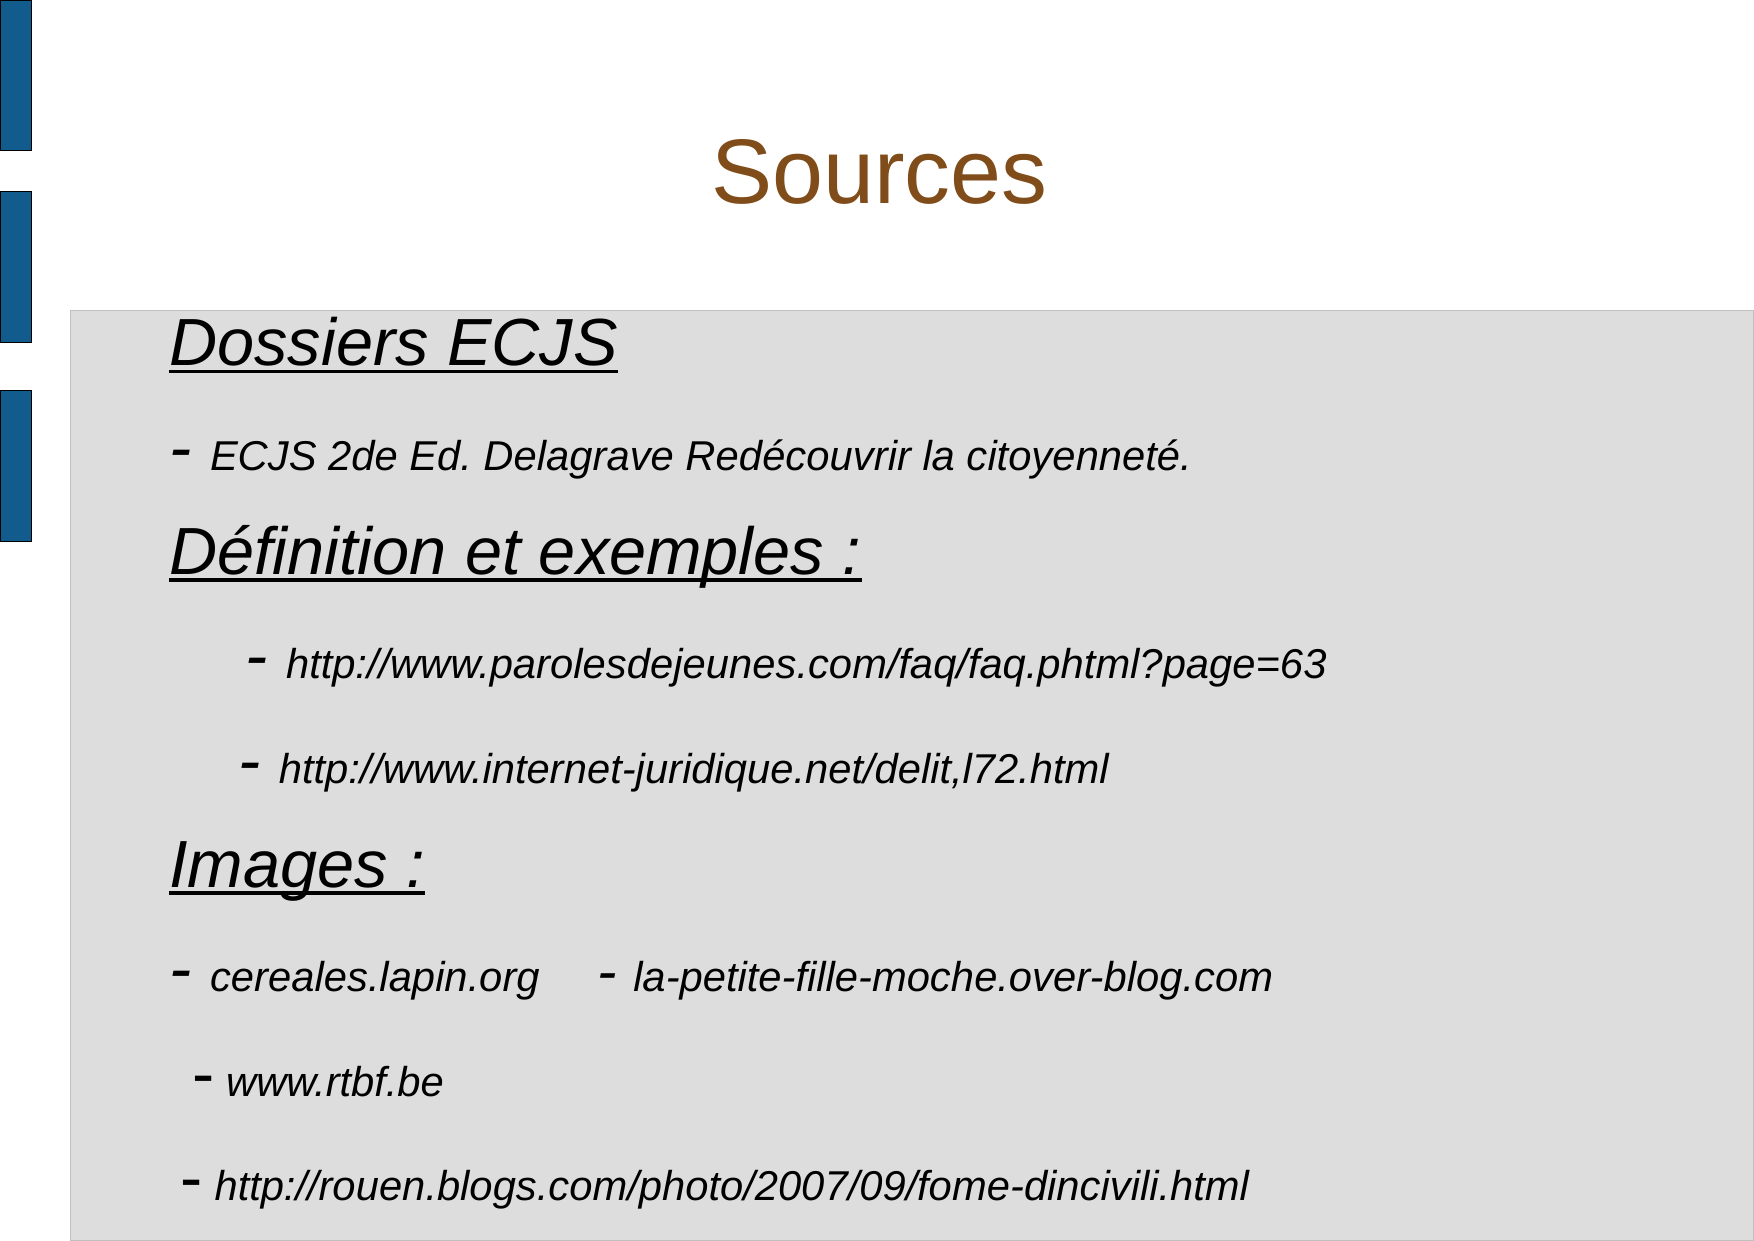

# Sources
Dossiers ECJS
- ECJS 2de Ed. Delagrave Redécouvrir la citoyenneté.
Définition et exemples :
 - http://www.parolesdejeunes.com/faq/faq.phtml?page=63
 - http://www.internet-juridique.net/delit,l72.html
Images :
- cereales.lapin.org - la-petite-fille-moche.over-blog.com
 - www.rtbf.be
 - http://rouen.blogs.com/photo/2007/09/fome-dincivili.html